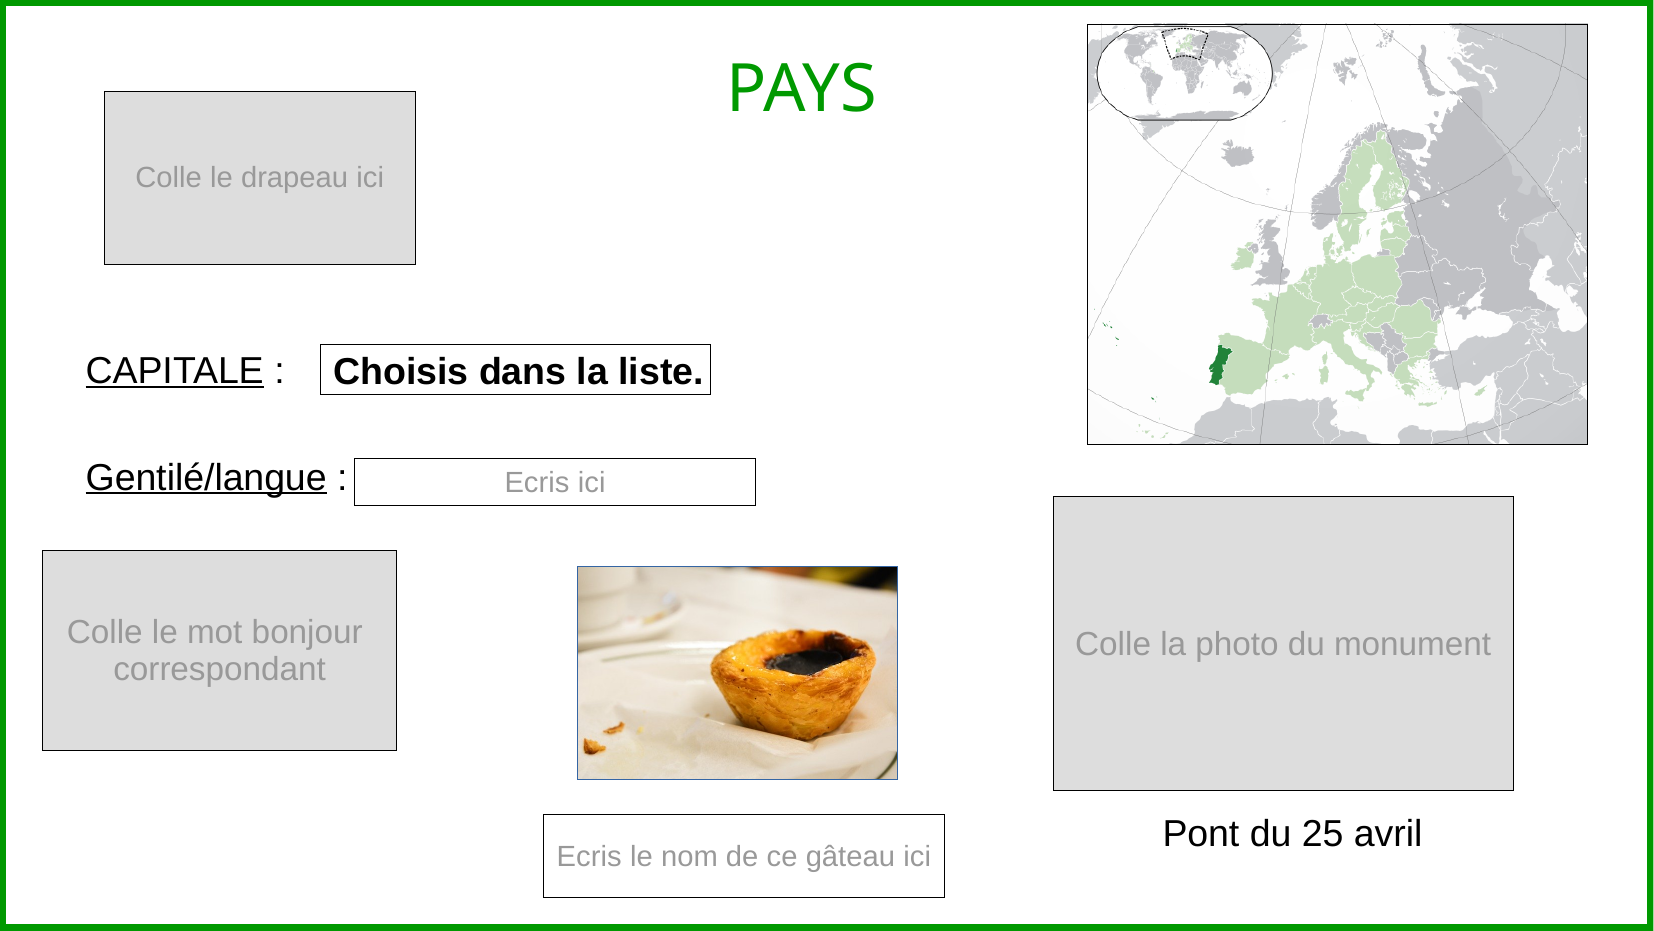

PAYS
Colle le drapeau ici
CAPITALE :
Gentilé/langue :
Ecris ici
Colle la photo du monument
Colle le mot bonjour
correspondant
Pont du 25 avril
Ecris le nom de ce gâteau ici